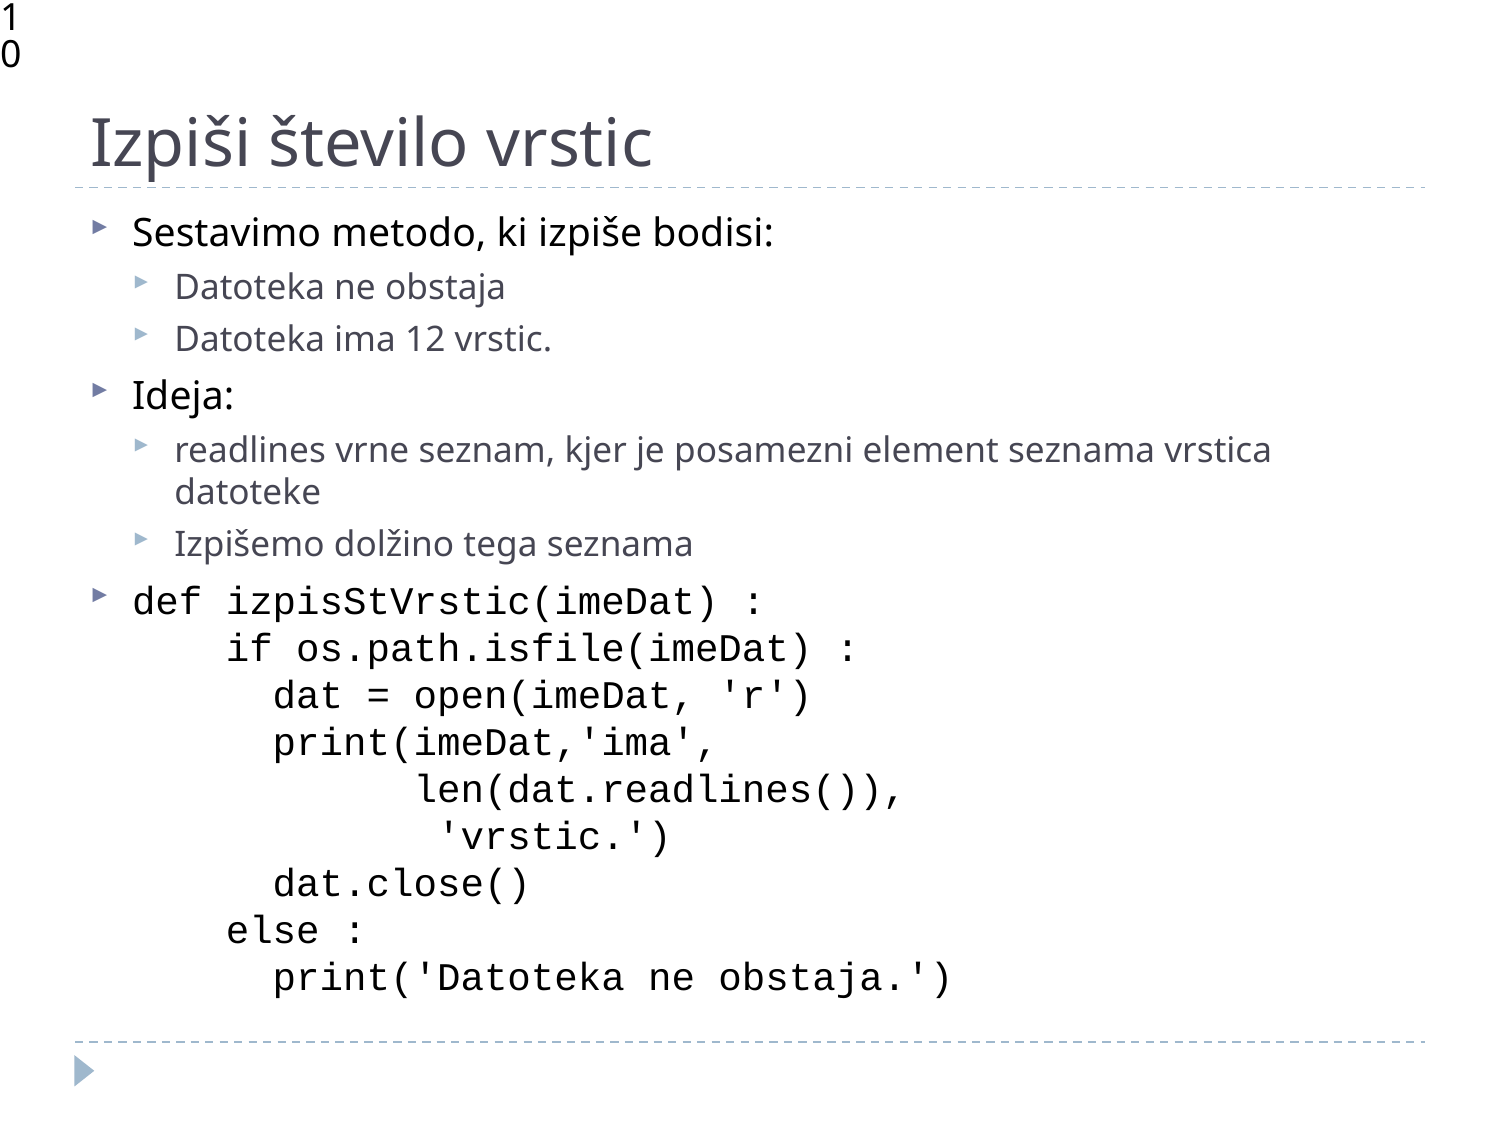

# Izpiši število vrstic
Sestavimo metodo, ki izpiše bodisi:
Datoteka ne obstaja
Datoteka ima 12 vrstic.
Ideja:
readlines vrne seznam, kjer je posamezni element seznama vrstica datoteke
Izpišemo dolžino tega seznama
def izpisStVrstic(imeDat) :
 if os.path.isfile(imeDat) :
 dat = open(imeDat, 'r')
 print(imeDat,'ima',
 len(dat.readlines()),
 'vrstic.')
 dat.close()
 else :
 print('Datoteka ne obstaja.')